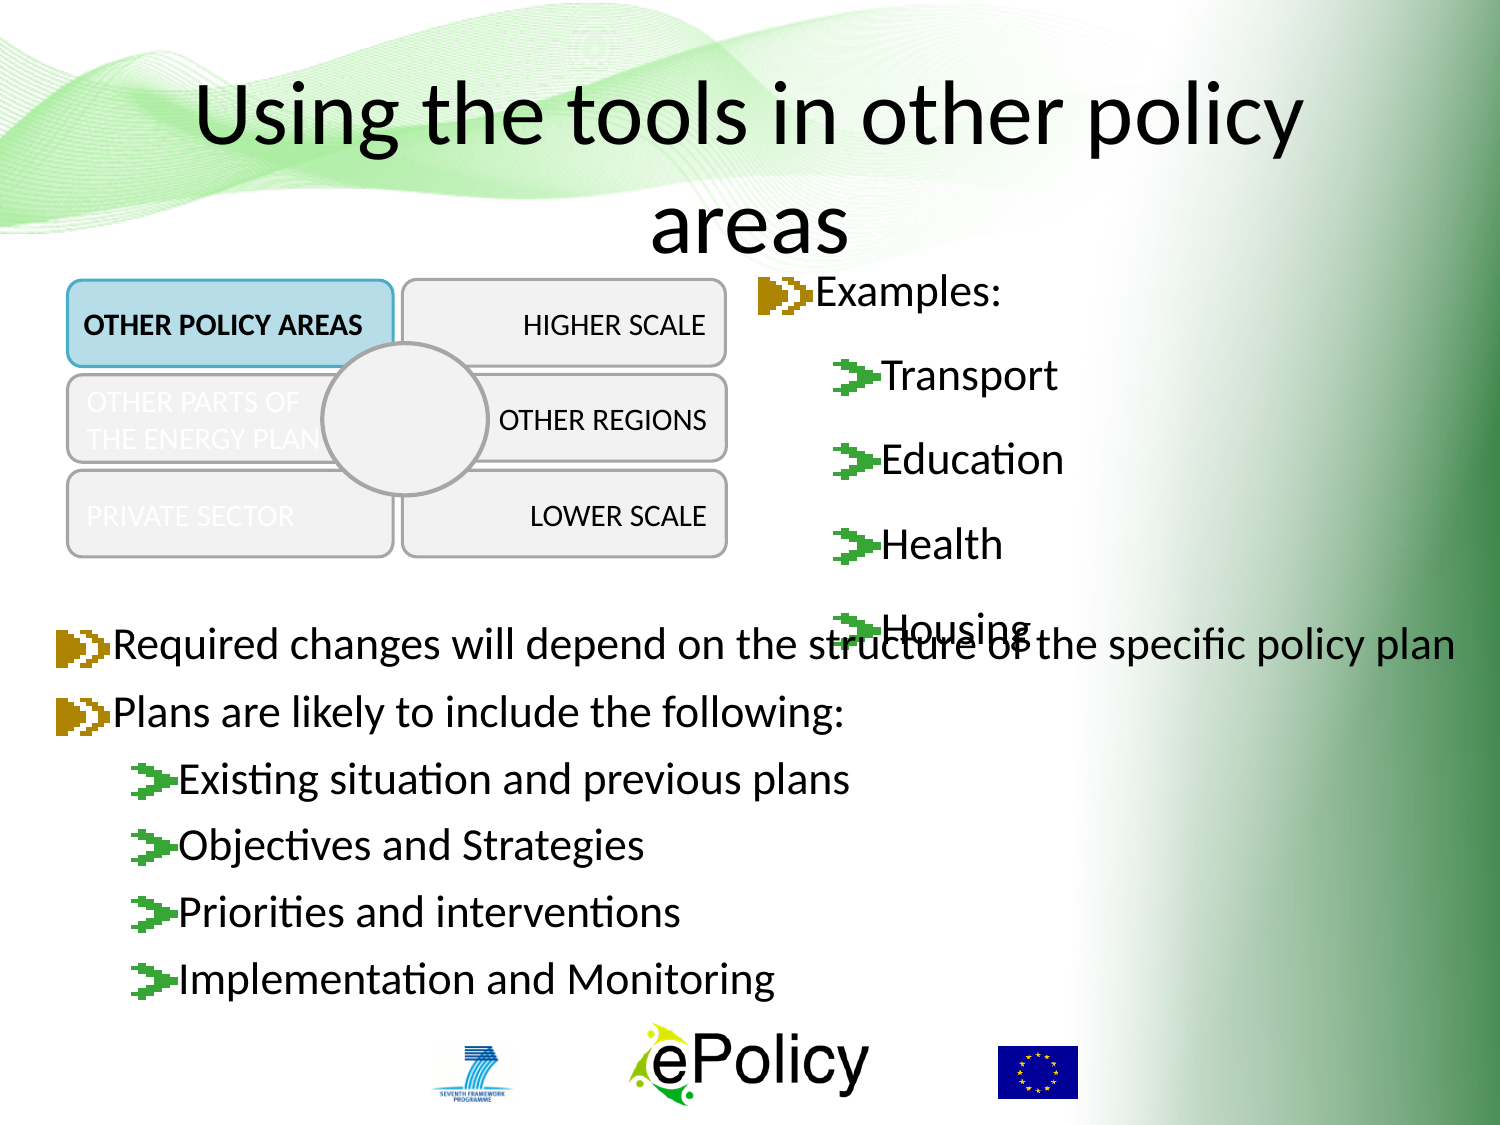

# Using the tools in other policy areas
Examples:
Transport
Education
Health
Housing
HIGHER SCALE
OTHER POLICY AREAS
OTHER REGIONS
OTHER PARTS OF
THE ENERGY PLAN
PRIVATE SECTOR
LOWER SCALE
Required changes will depend on the structure of the specific policy plan
Plans are likely to include the following:
Existing situation and previous plans
Objectives and Strategies
Priorities and interventions
Implementation and Monitoring